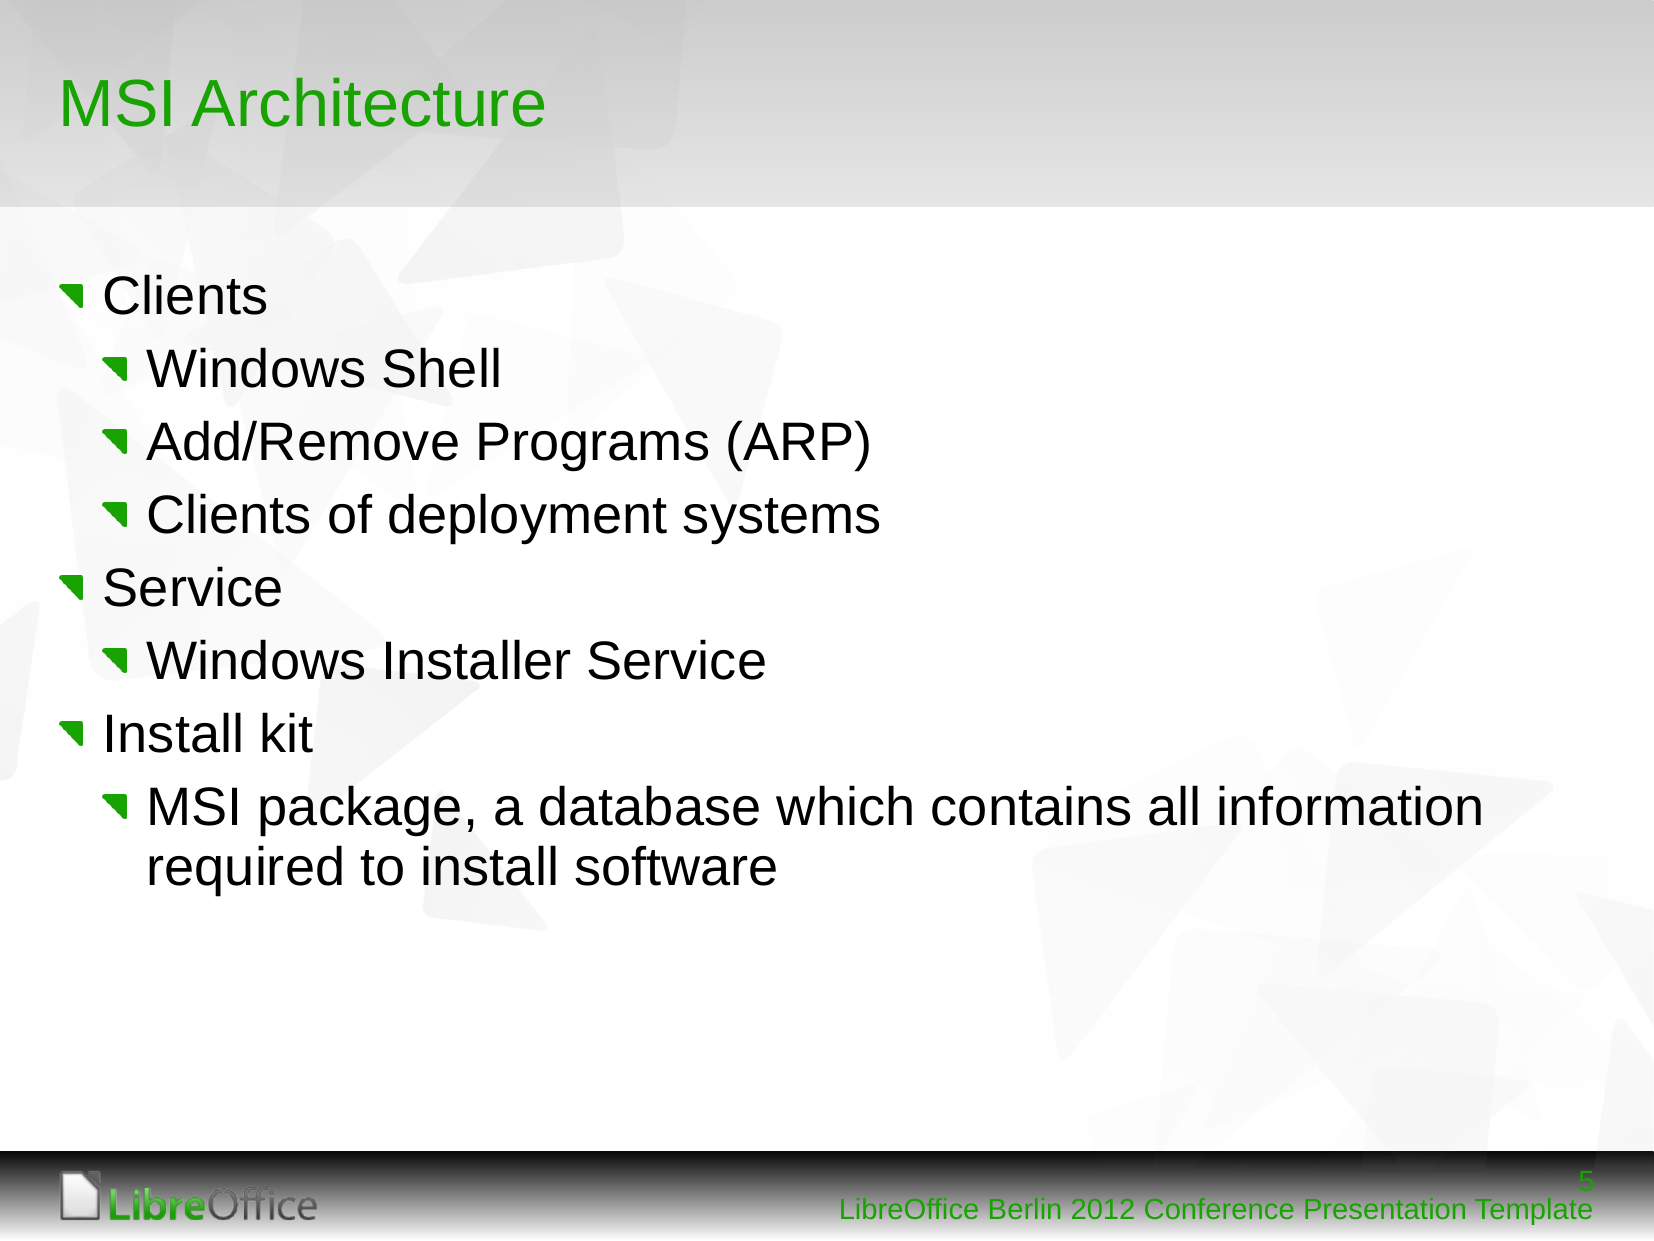

# MSI Architecture
Clients
Windows Shell
Add/Remove Programs (ARP)
Clients of deployment systems
Service
Windows Installer Service
Install kit
MSI package, a database which contains all information required to install software
5
LibreOffice Berlin 2012 Conference Presentation Template